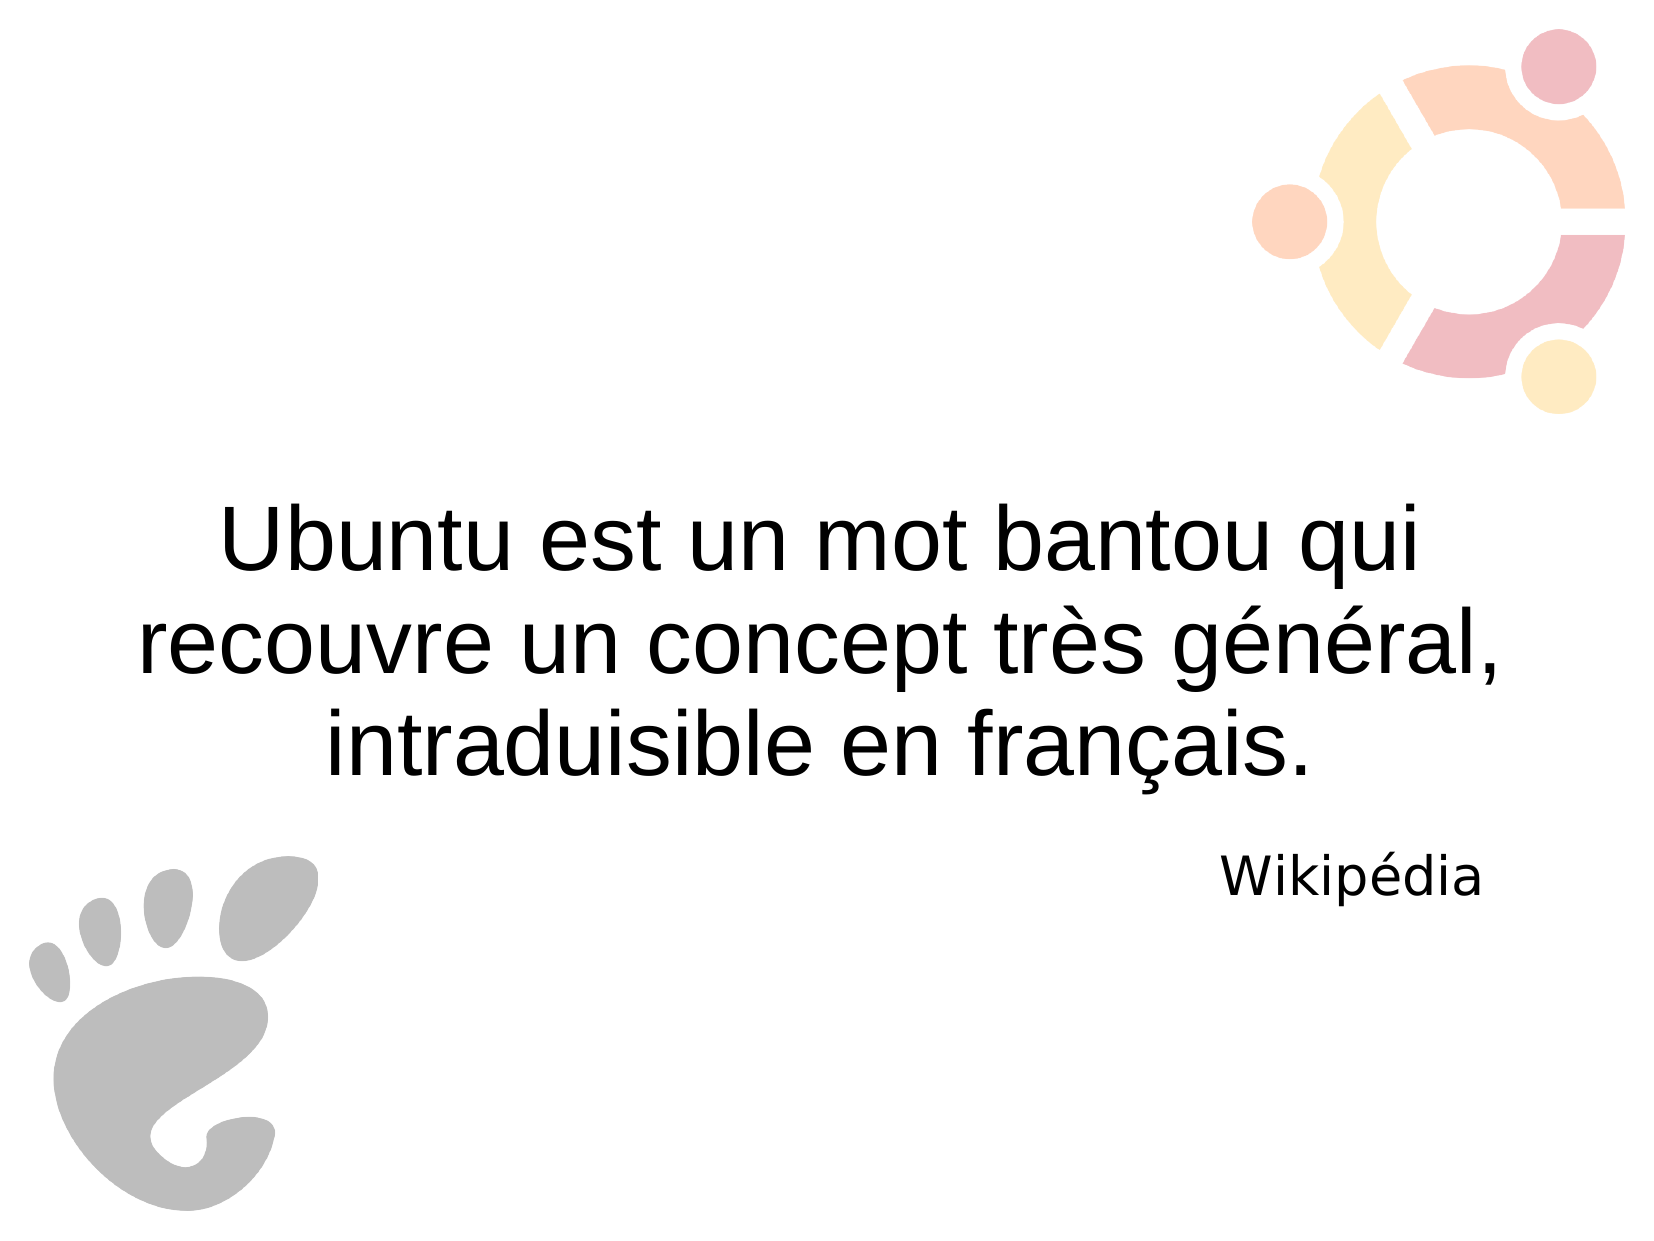

#
Ubuntu est un mot bantou qui recouvre un concept très général, intraduisible en français.
Wikipédia